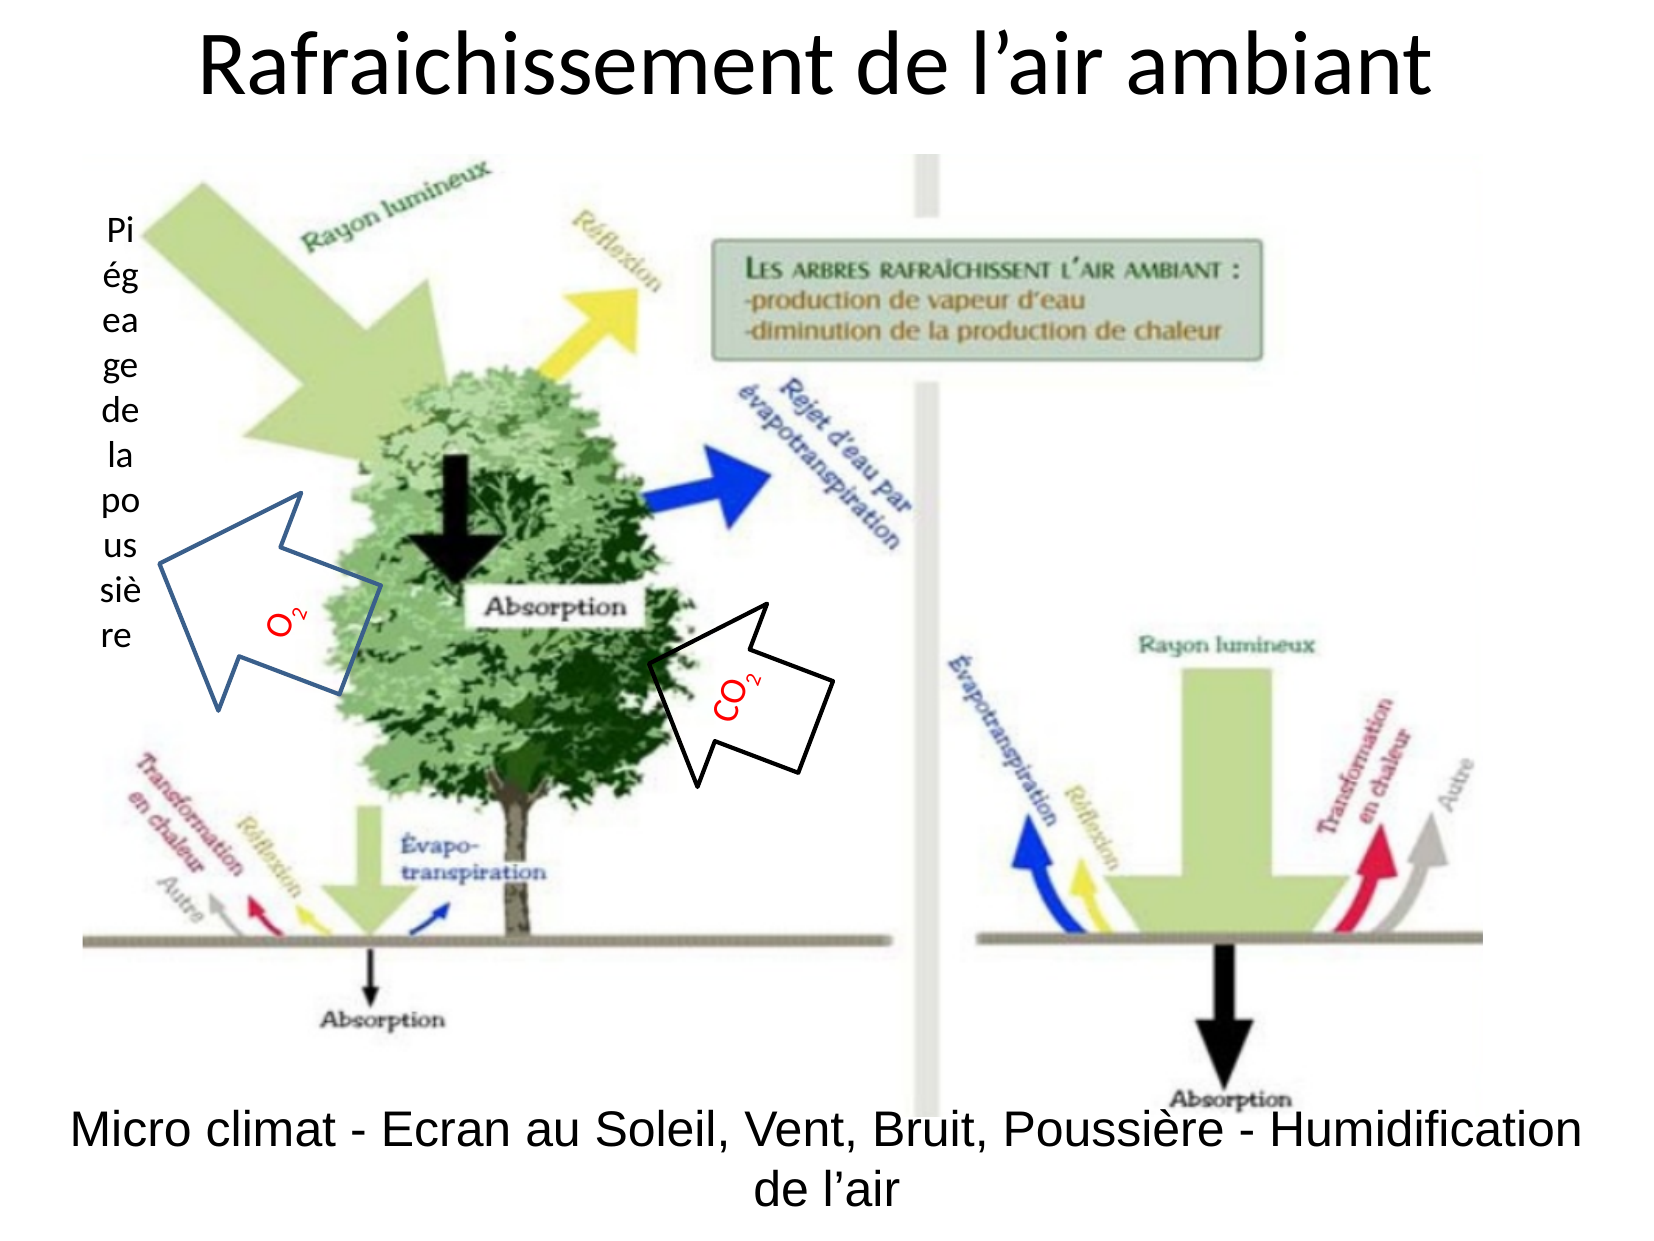

Rafraichissement de l’air ambiant
Piégeage de la poussière
O22
CO22
Micro climat - Ecran au Soleil, Vent, Bruit, Poussière - Humidification de l’air